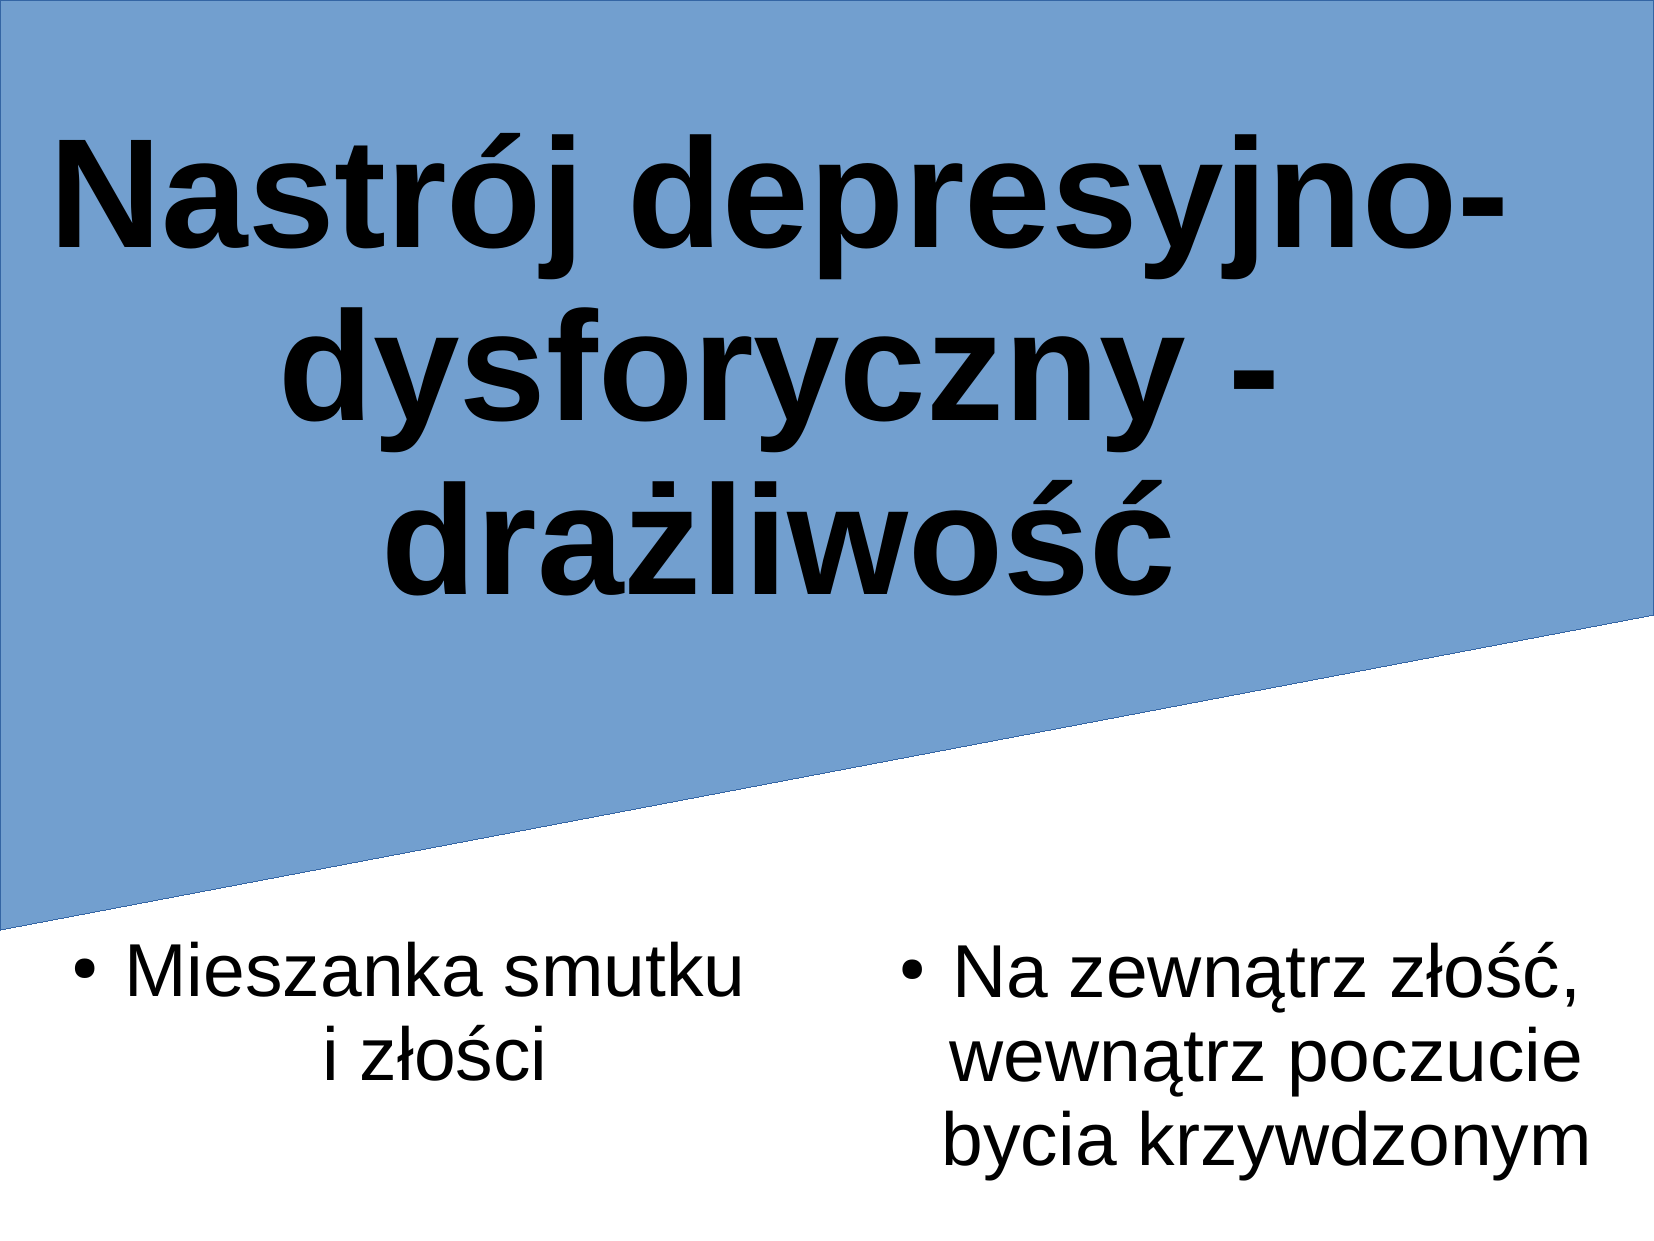

# Nastrój depresyjno-dysforyczny - drażliwość
Mieszanka smutku i złości
Na zewnątrz złość, wewnątrz poczucie bycia krzywdzonym
Im wieksza drażliwość tym łatwiej o pogorszenie relacji